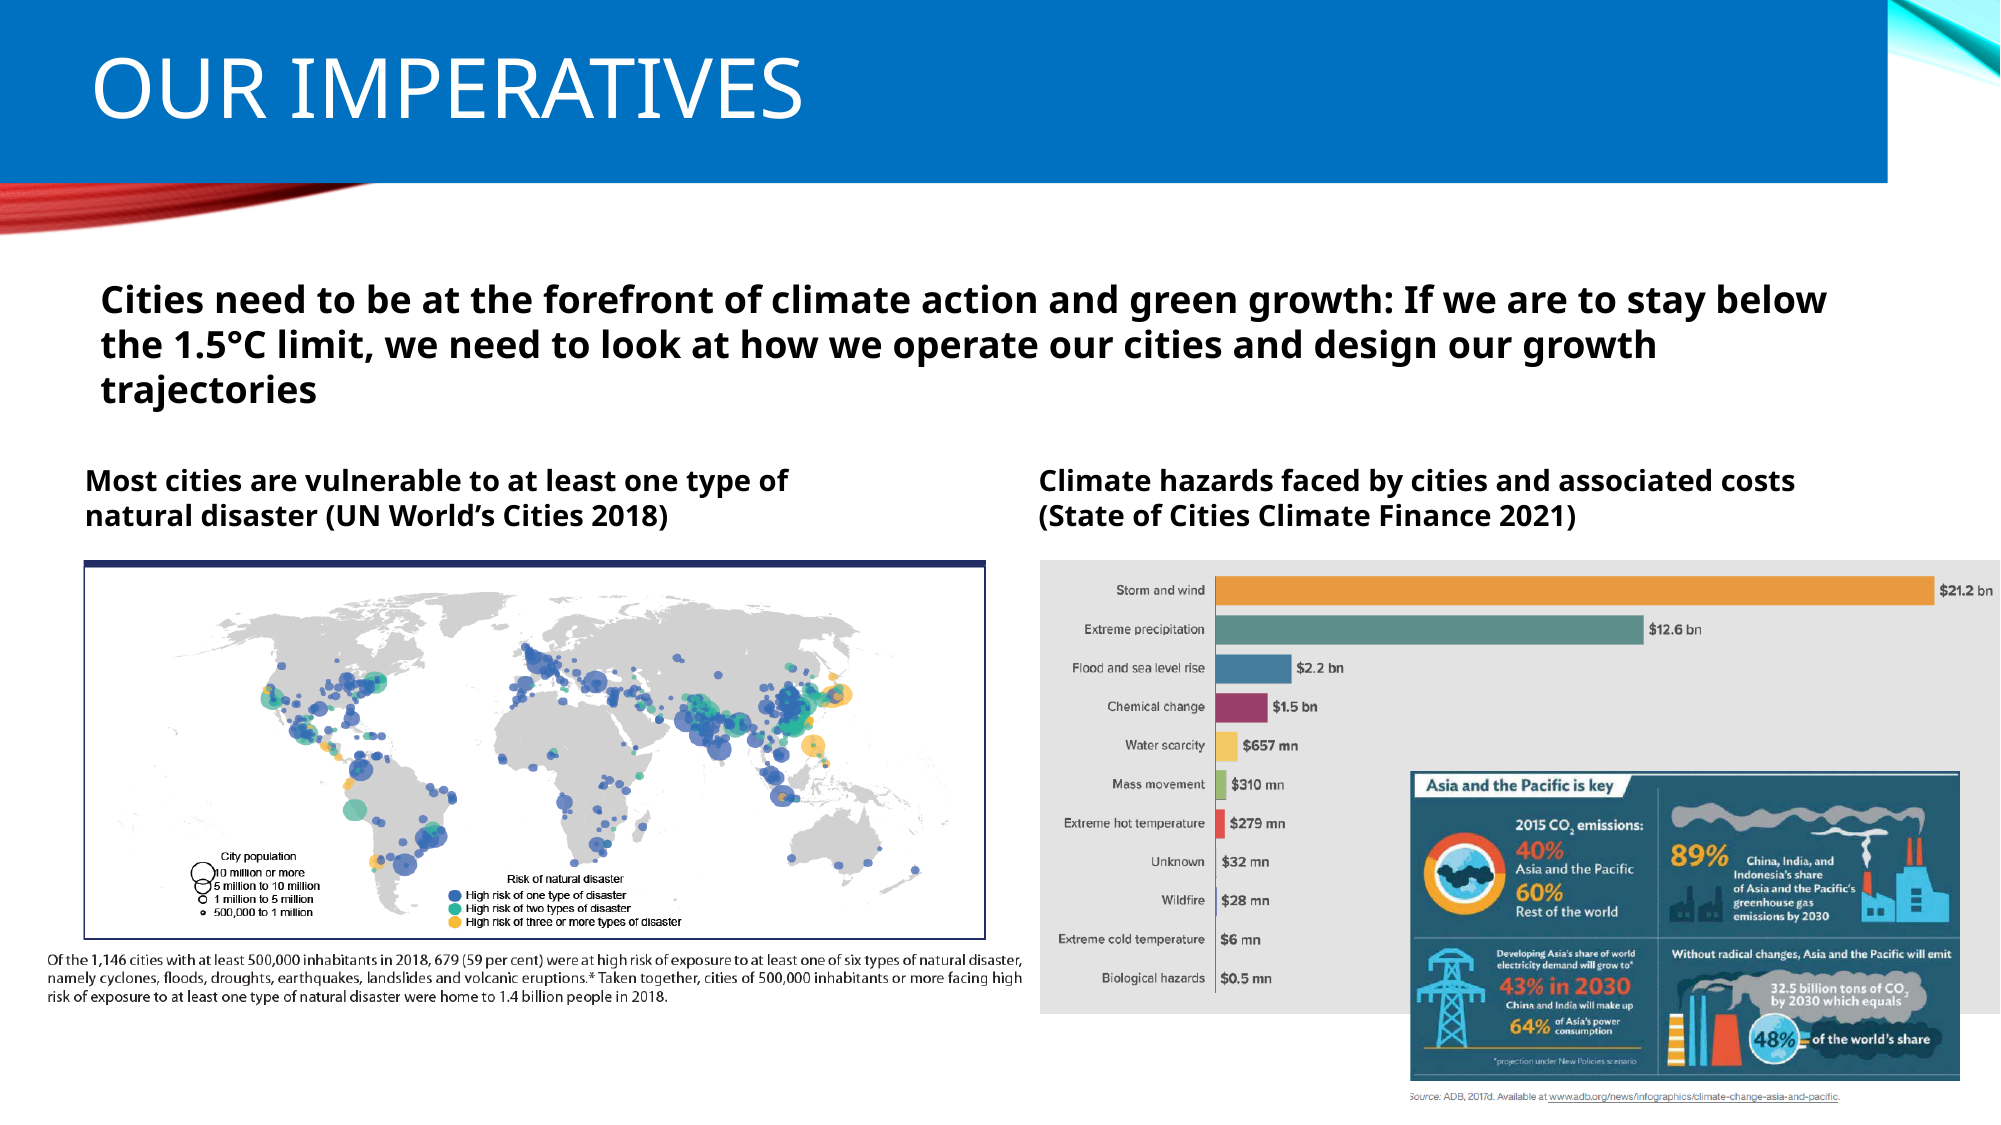

# OUR imperatives
Cities need to be at the forefront of climate action and green growth: If we are to stay below the 1.5°C limit, we need to look at how we operate our cities and design our growth trajectories
Most cities are vulnerable to at least one type of natural disaster (UN World’s Cities 2018)
Climate hazards faced by cities and associated costs (State of Cities Climate Finance 2021)